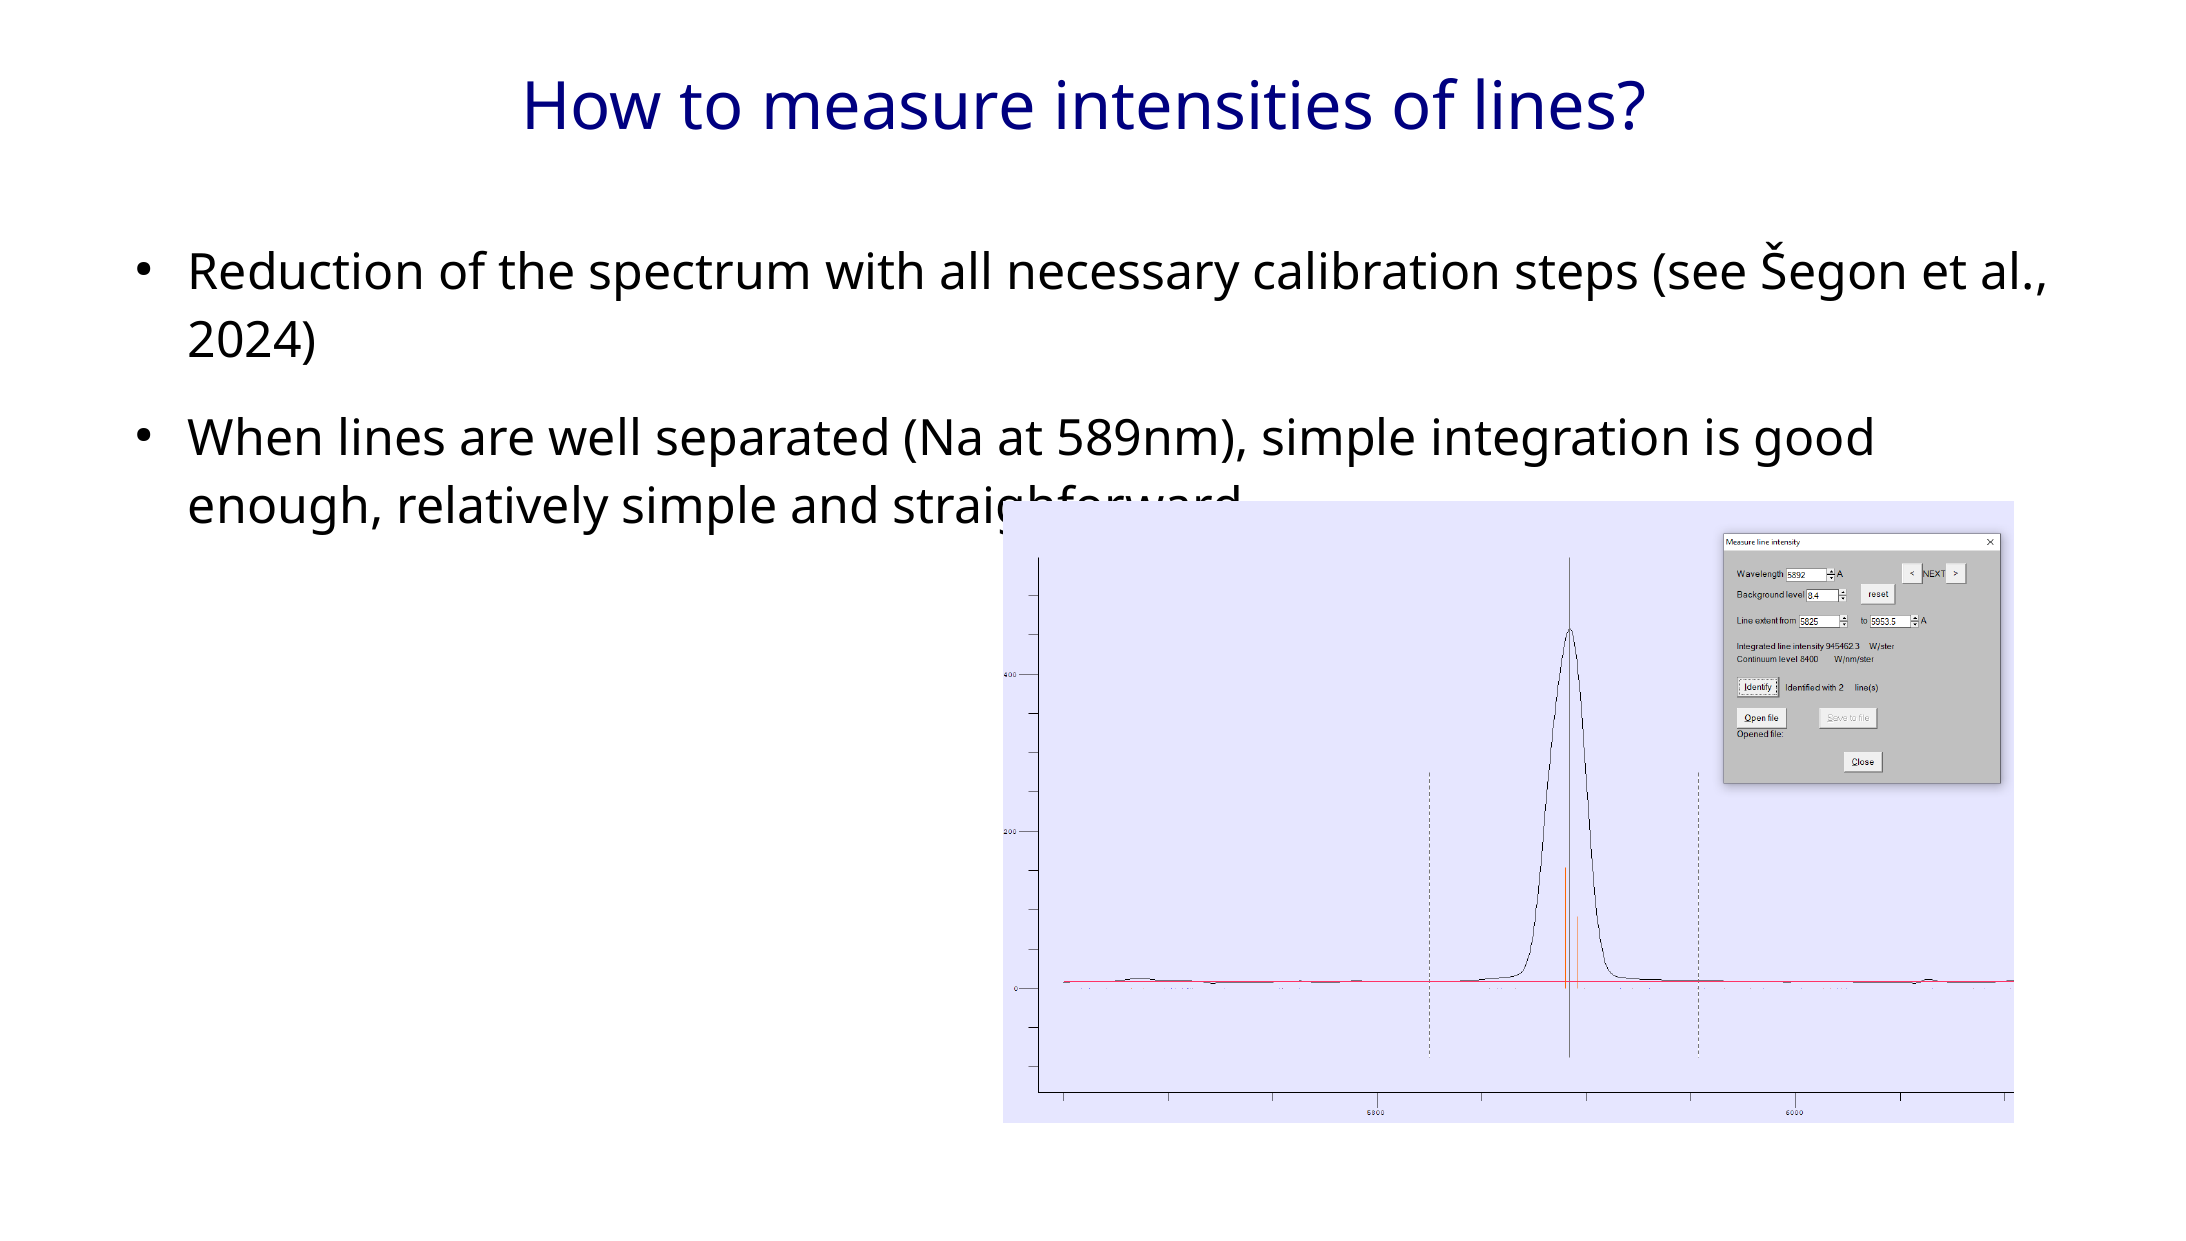

# How to measure intensities of lines?
Reduction of the spectrum with all necessary calibration steps (see Šegon et al., 2024)
When lines are well separated (Na at 589nm), simple integration is good enough, relatively simple and straighforward